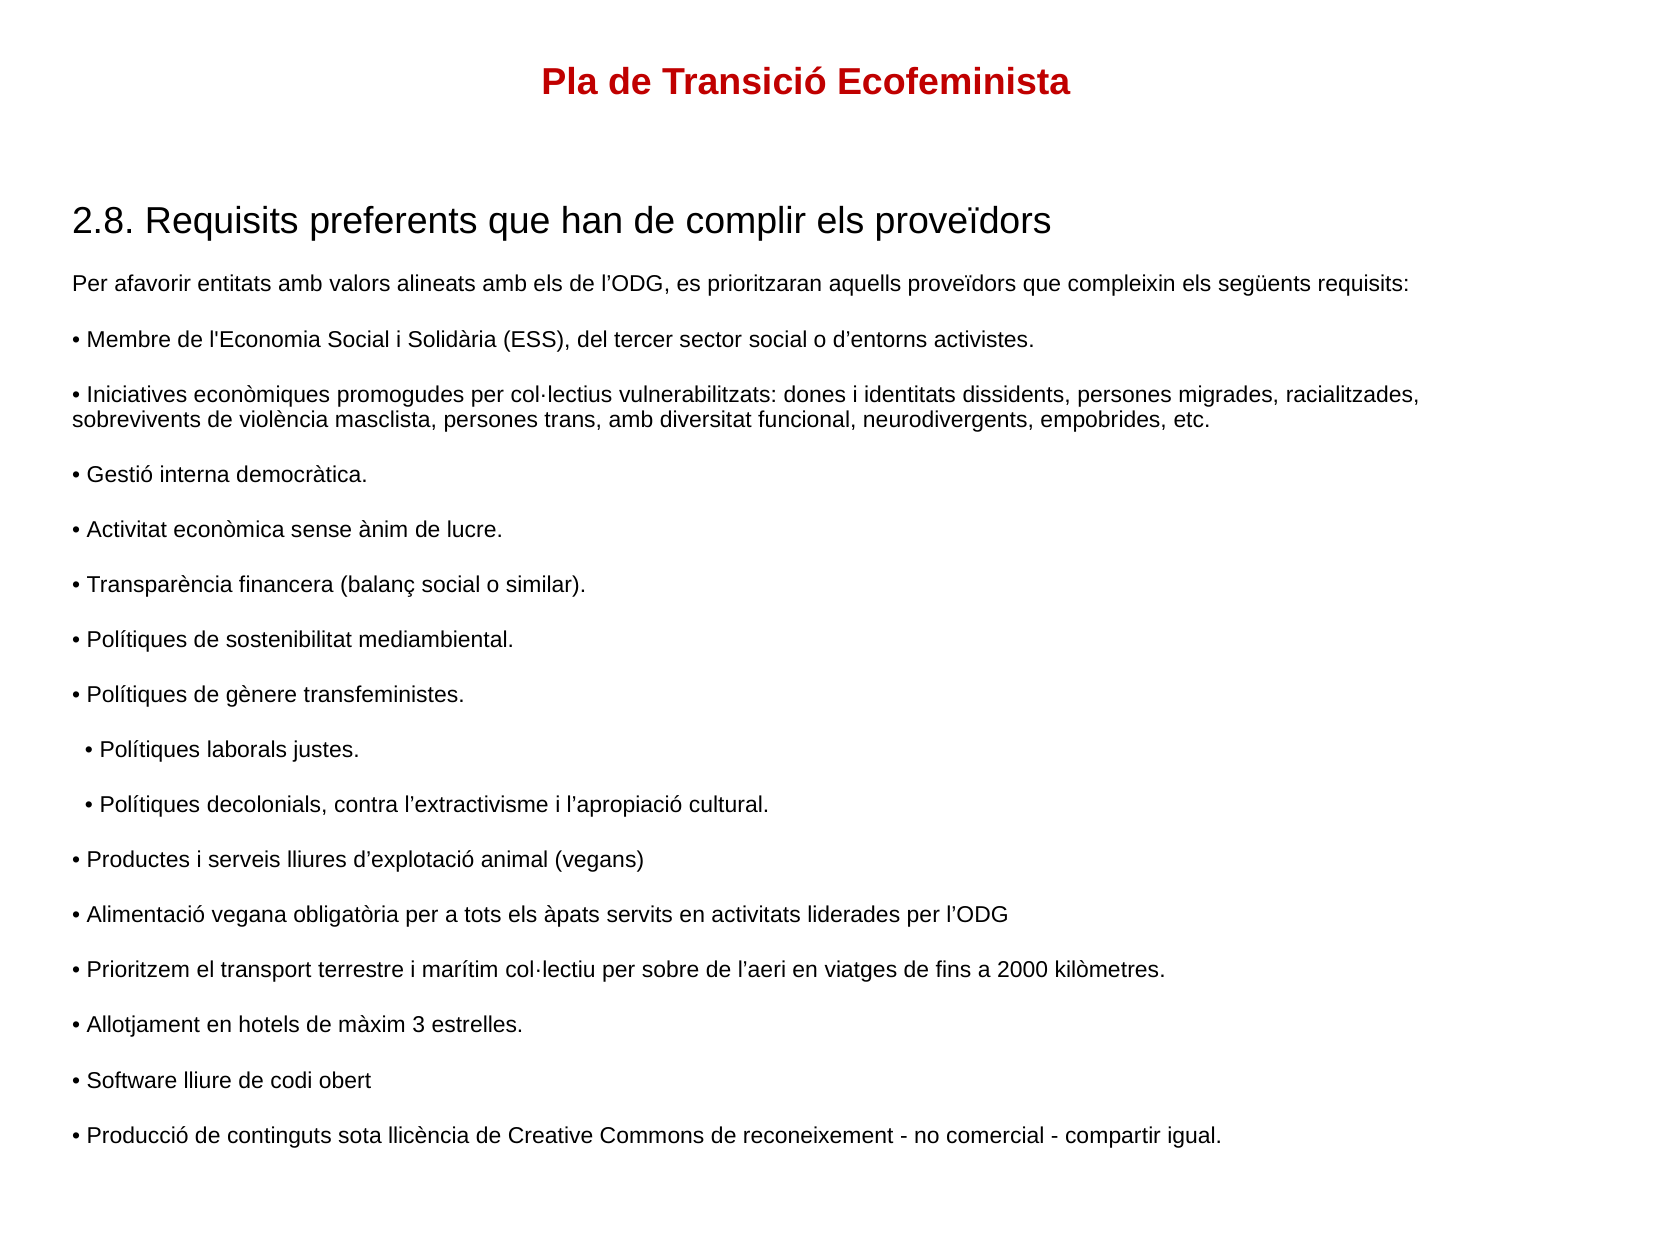

Pla de Transició Ecofeminista
2.8. Requisits preferents que han de complir els proveïdors
Per afavorir entitats amb valors alineats amb els de l’ODG, es prioritzaran aquells proveïdors que compleixin els següents requisits:
• Membre de l'Economia Social i Solidària (ESS), del tercer sector social o d’entorns activistes.
• Iniciatives econòmiques promogudes per col·lectius vulnerabilitzats: dones i identitats dissidents, persones migrades, racialitzades, sobrevivents de violència masclista, persones trans, amb diversitat funcional, neurodivergents, empobrides, etc.
• Gestió interna democràtica.
• Activitat econòmica sense ànim de lucre.
• Transparència financera (balanç social o similar).
• Polítiques de sostenibilitat mediambiental.
• Polítiques de gènere transfeministes.
 • Polítiques laborals justes.
 • Polítiques decolonials, contra l’extractivisme i l’apropiació cultural.
• Productes i serveis lliures d’explotació animal (vegans)
• Alimentació vegana obligatòria per a tots els àpats servits en activitats liderades per l’ODG
• Prioritzem el transport terrestre i marítim col·lectiu per sobre de l’aeri en viatges de fins a 2000 kilòmetres.
• Allotjament en hotels de màxim 3 estrelles.
• Software lliure de codi obert
• Producció de continguts sota llicència de Creative Commons de reconeixement - no comercial - compartir igual.